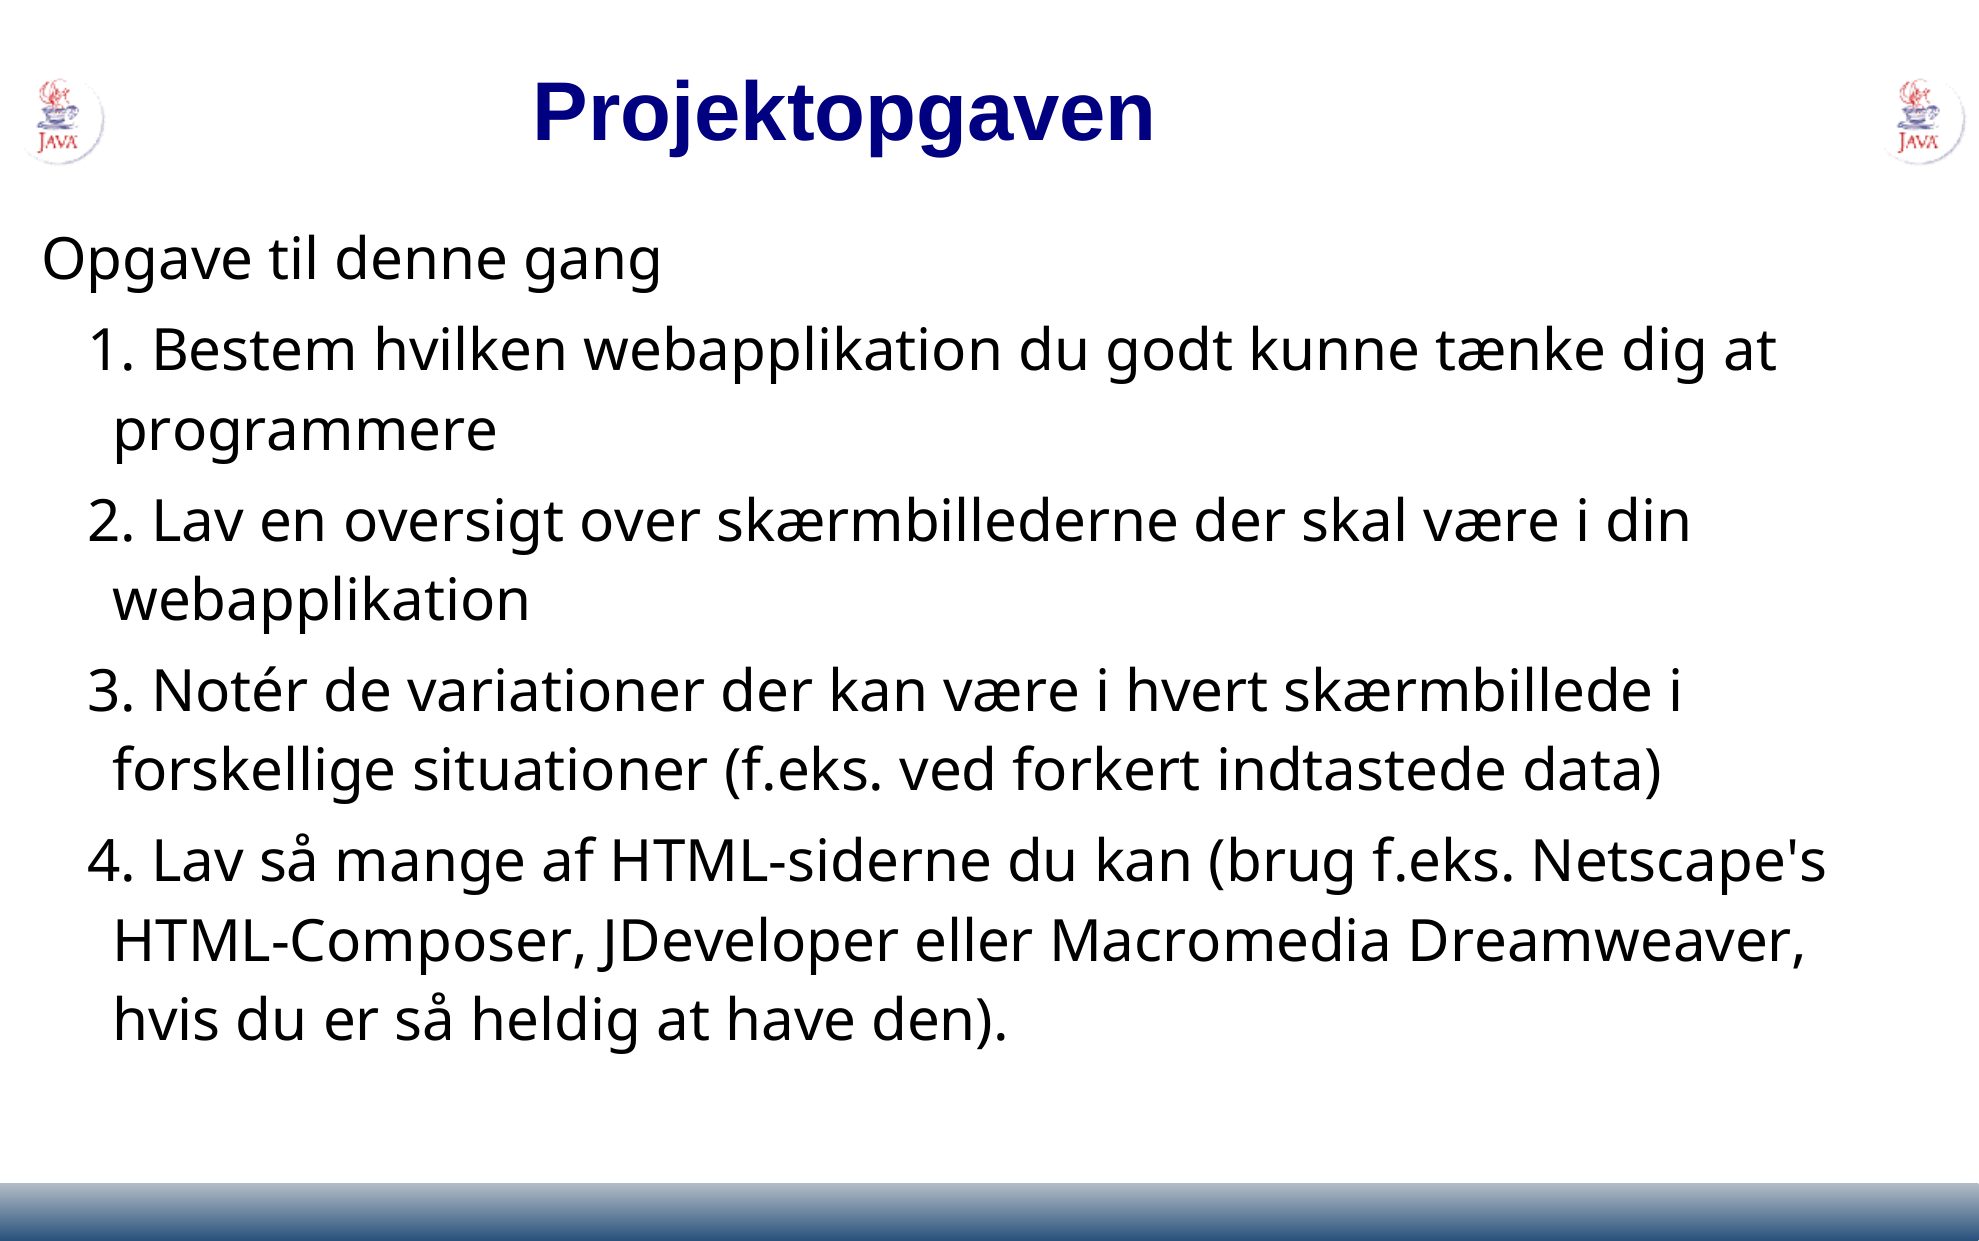

# Projektopgaven
Opgave til denne gang
 1. Bestem hvilken webapplikation du godt kunne tænke dig at programmere
 2. Lav en oversigt over skærmbillederne der skal være i din webapplikation
 3. Notér de variationer der kan være i hvert skærmbillede i forskellige situationer (f.eks. ved forkert indtastede data)
 4. Lav så mange af HTML-siderne du kan (brug f.eks. Netscape's HTML-Composer, JDeveloper eller Macromedia Dreamweaver, hvis du er så heldig at have den).